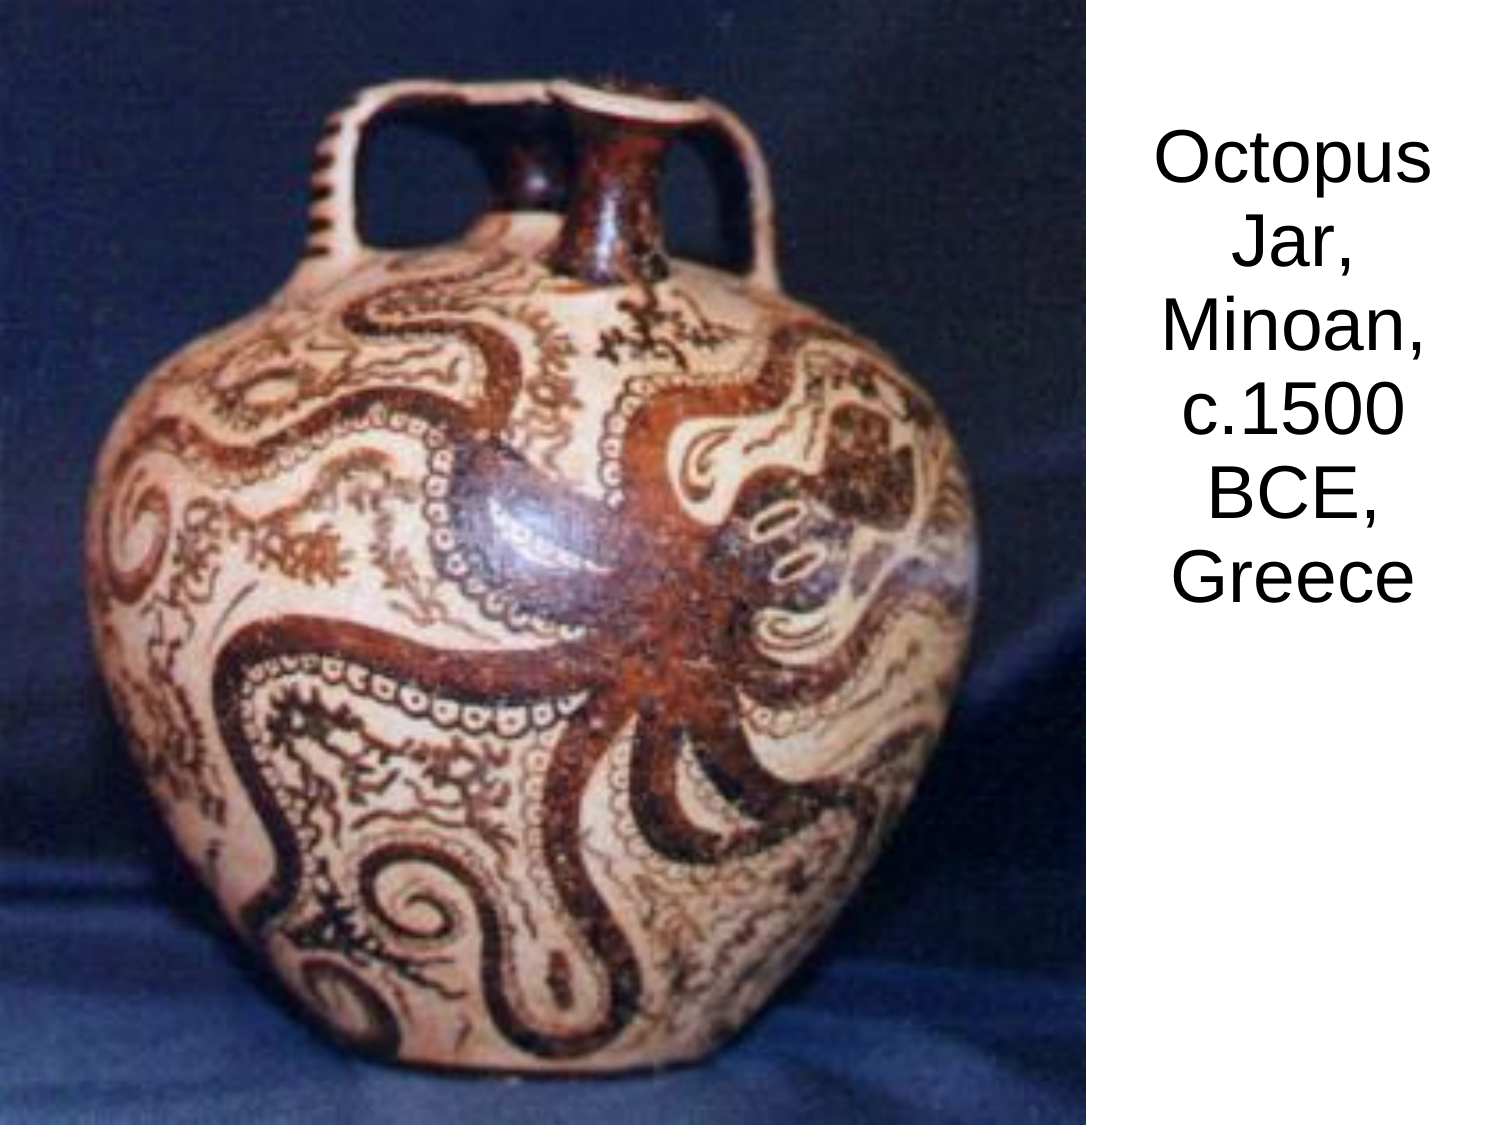

# Octopus Jar, Minoan, c.1500 BCE, Greece